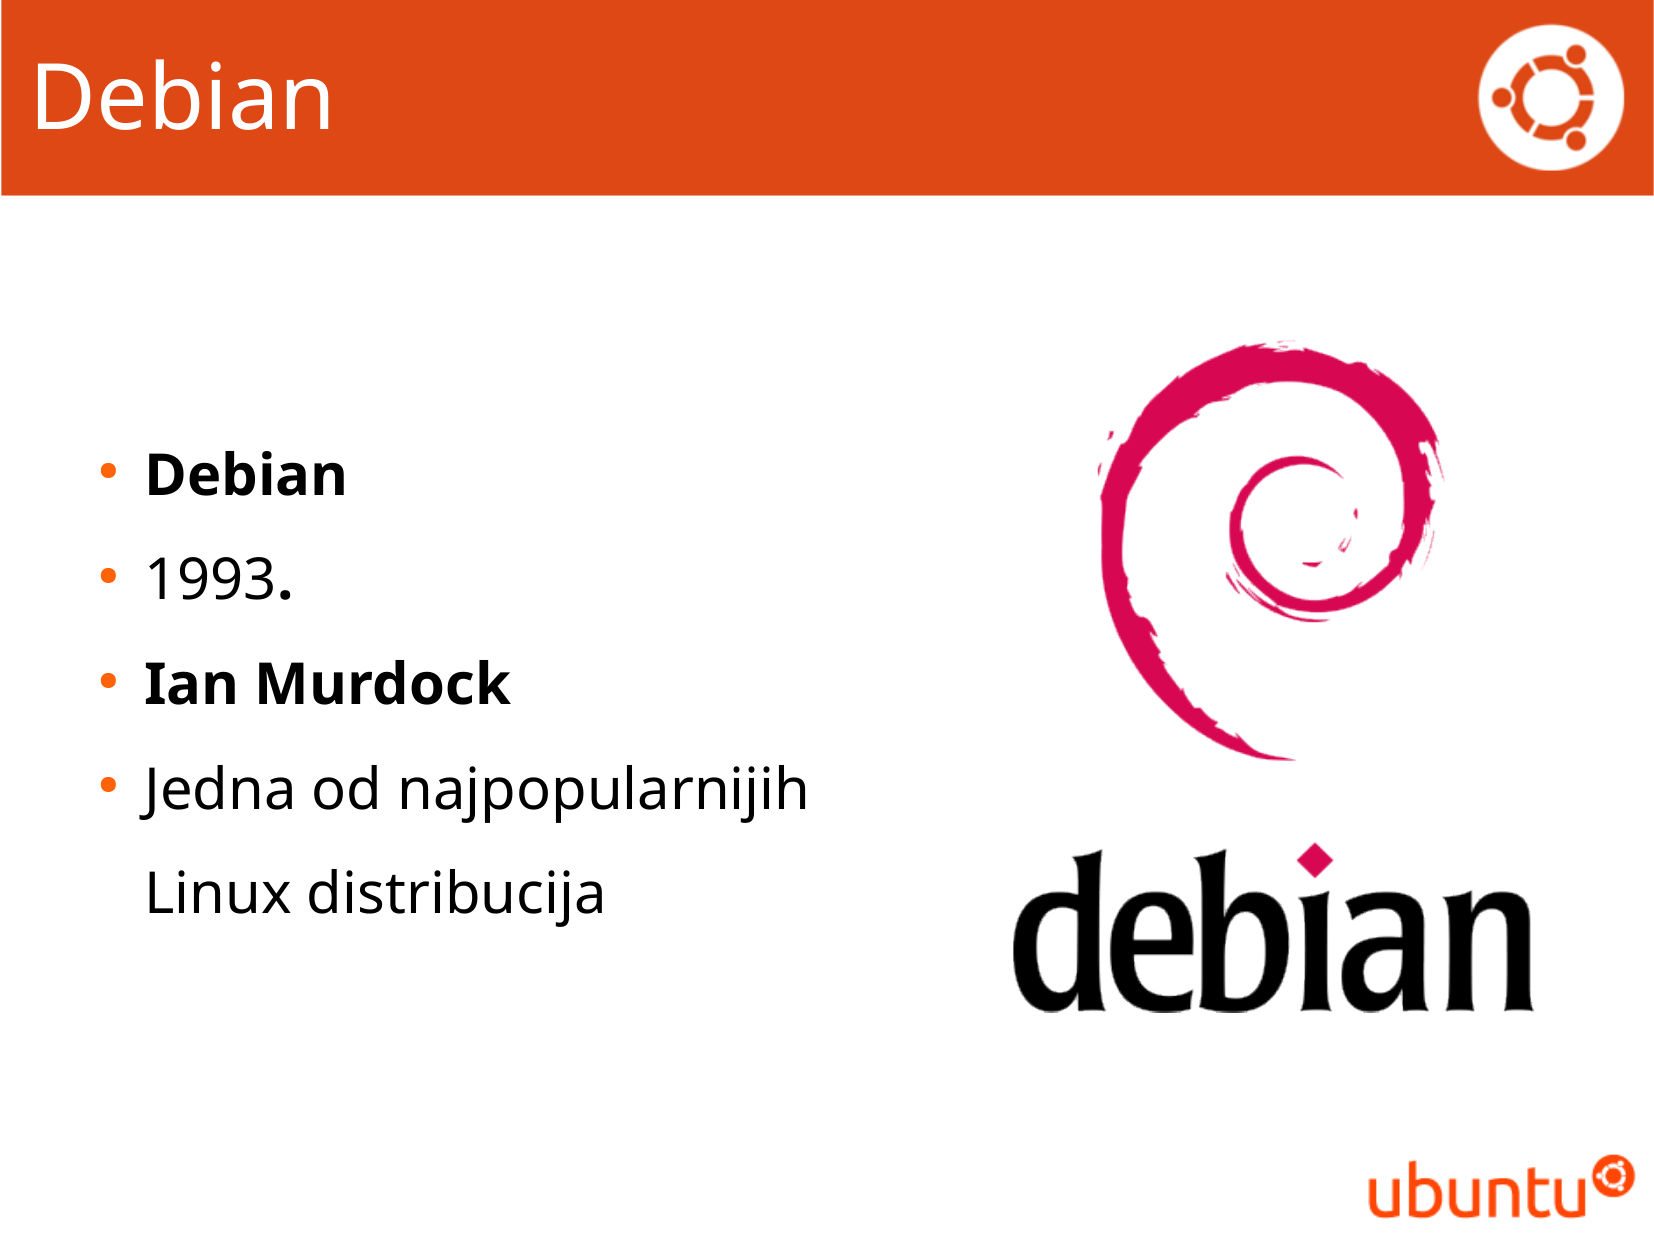

# Debian
Debian
1993.
Ian Murdock
Jedna od najpopularnijih
Linux distribucija